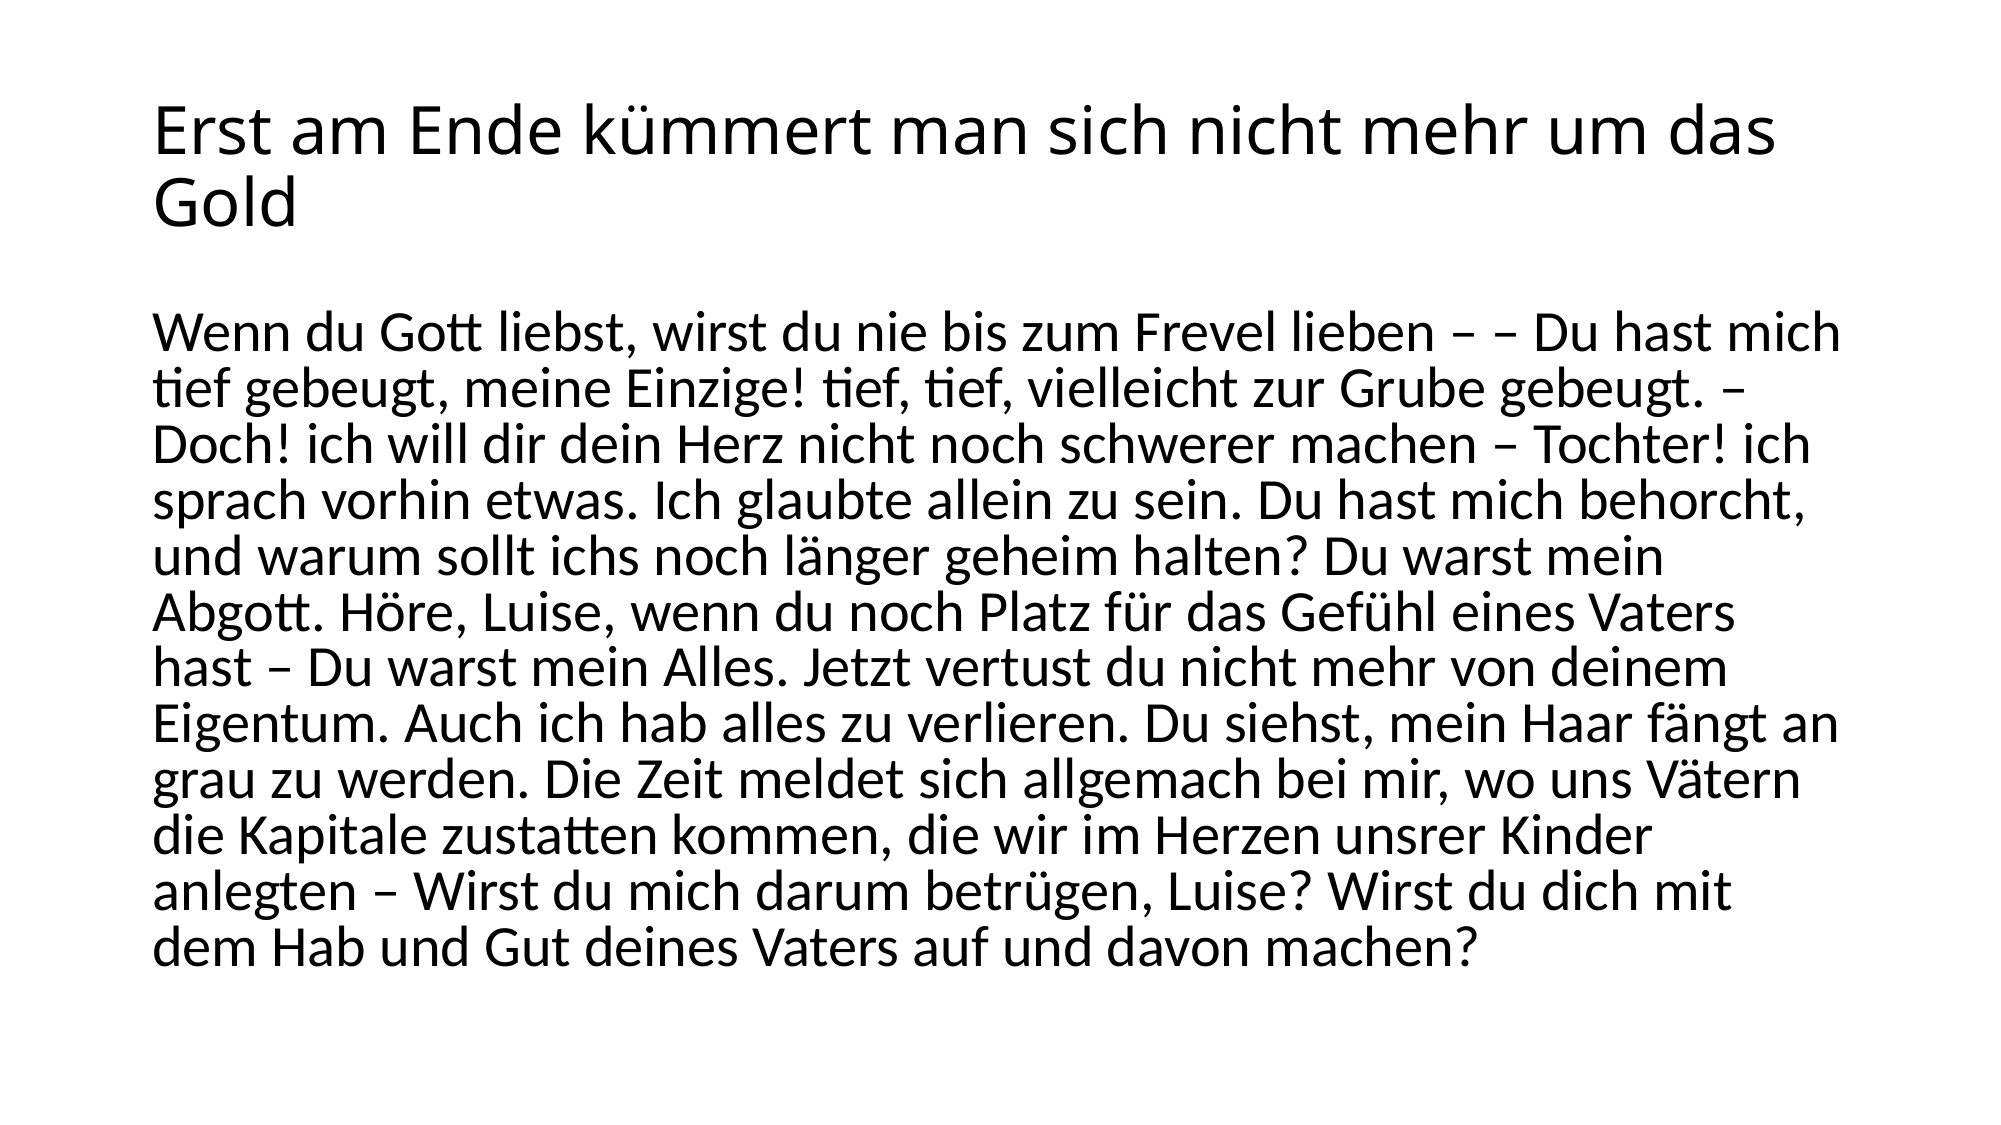

# Erst am Ende kümmert man sich nicht mehr um das Gold
Wenn du Gott liebst, wirst du nie bis zum Frevel lieben – – Du hast mich tief gebeugt, meine Einzige! tief, tief, vielleicht zur Grube gebeugt. – Doch! ich will dir dein Herz nicht noch schwerer machen – Tochter! ich sprach vorhin etwas. Ich glaubte allein zu sein. Du hast mich behorcht, und warum sollt ichs noch länger geheim halten? Du warst mein Abgott. Höre, Luise, wenn du noch Platz für das Gefühl eines Vaters hast – Du warst mein Alles. Jetzt vertust du nicht mehr von deinem Eigentum. Auch ich hab alles zu verlieren. Du siehst, mein Haar fängt an grau zu werden. Die Zeit meldet sich allgemach bei mir, wo uns Vätern die Kapitale zustatten kommen, die wir im Herzen unsrer Kinder anlegten – Wirst du mich darum betrügen, Luise? Wirst du dich mit dem Hab und Gut deines Vaters auf und davon machen?